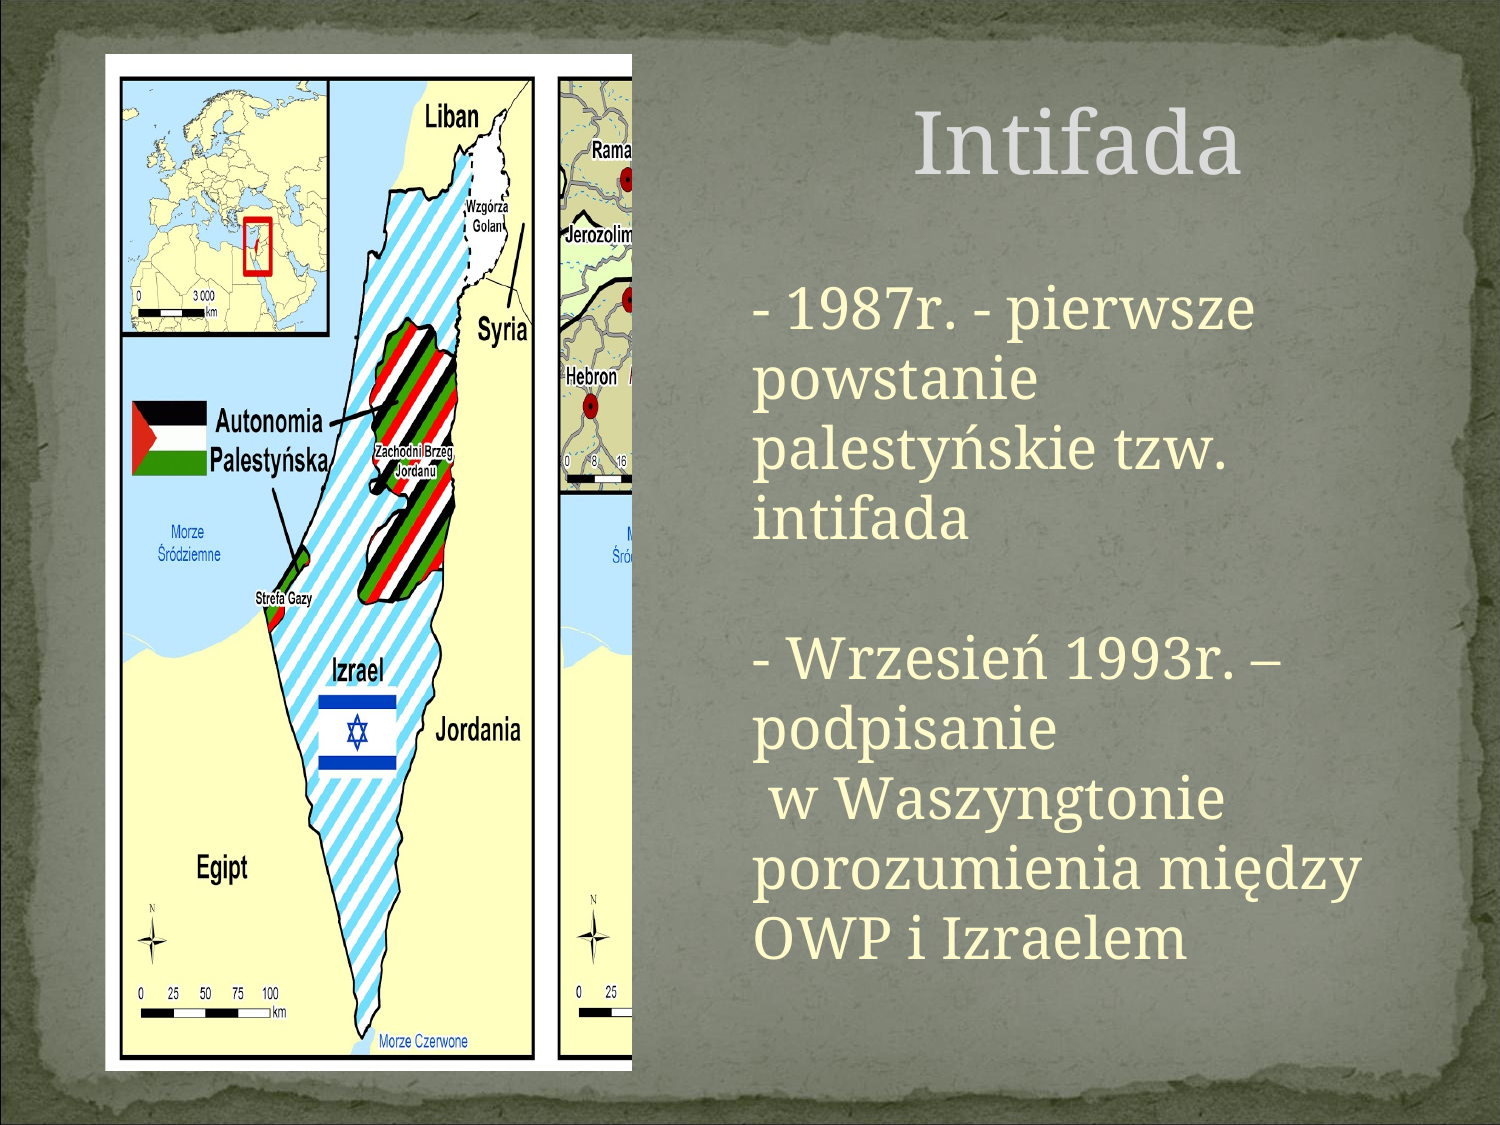

Intifada
- 1987r. - pierwsze powstanie palestyńskie tzw. intifada
- Wrzesień 1993r. – podpisanie
 w Waszyngtonie porozumienia między OWP i Izraelem